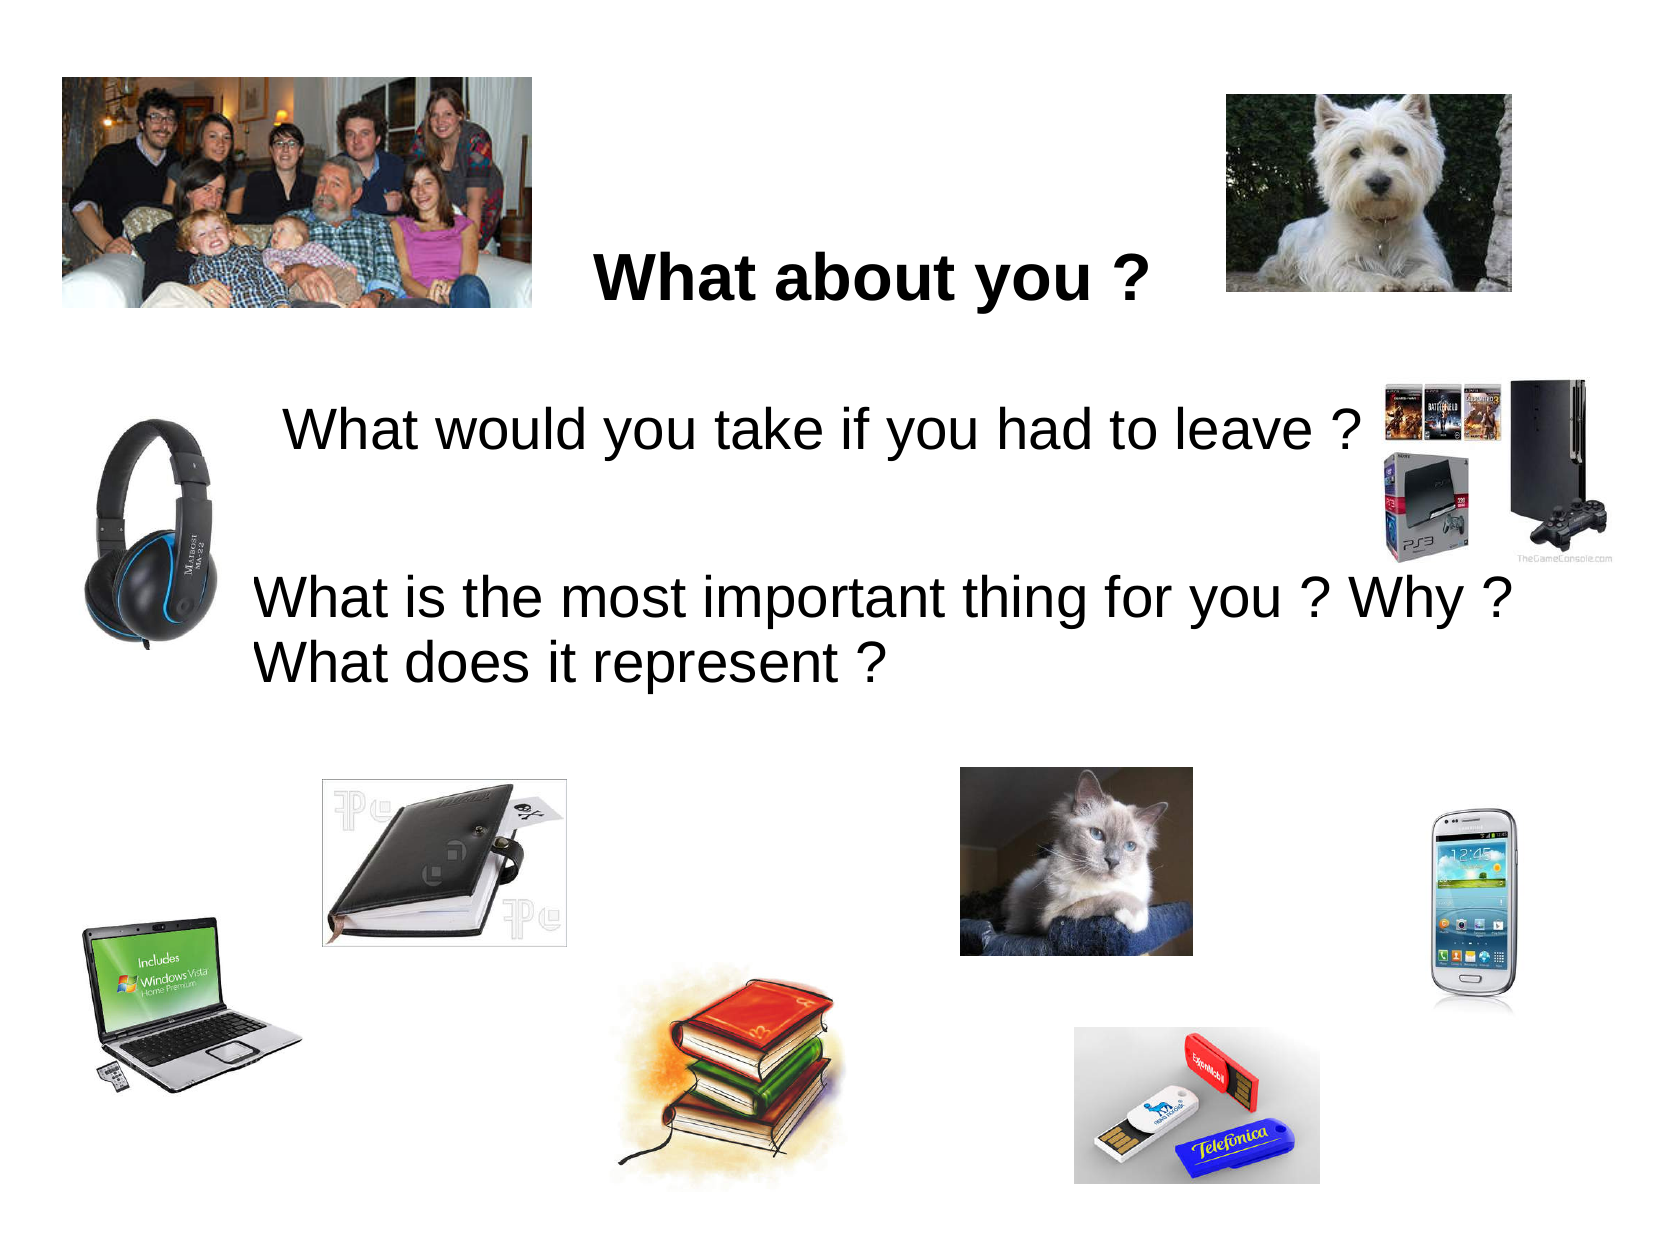

What about you ?
What would you take if you had to leave ?
What is the most important thing for you ? Why ?
What does it represent ?